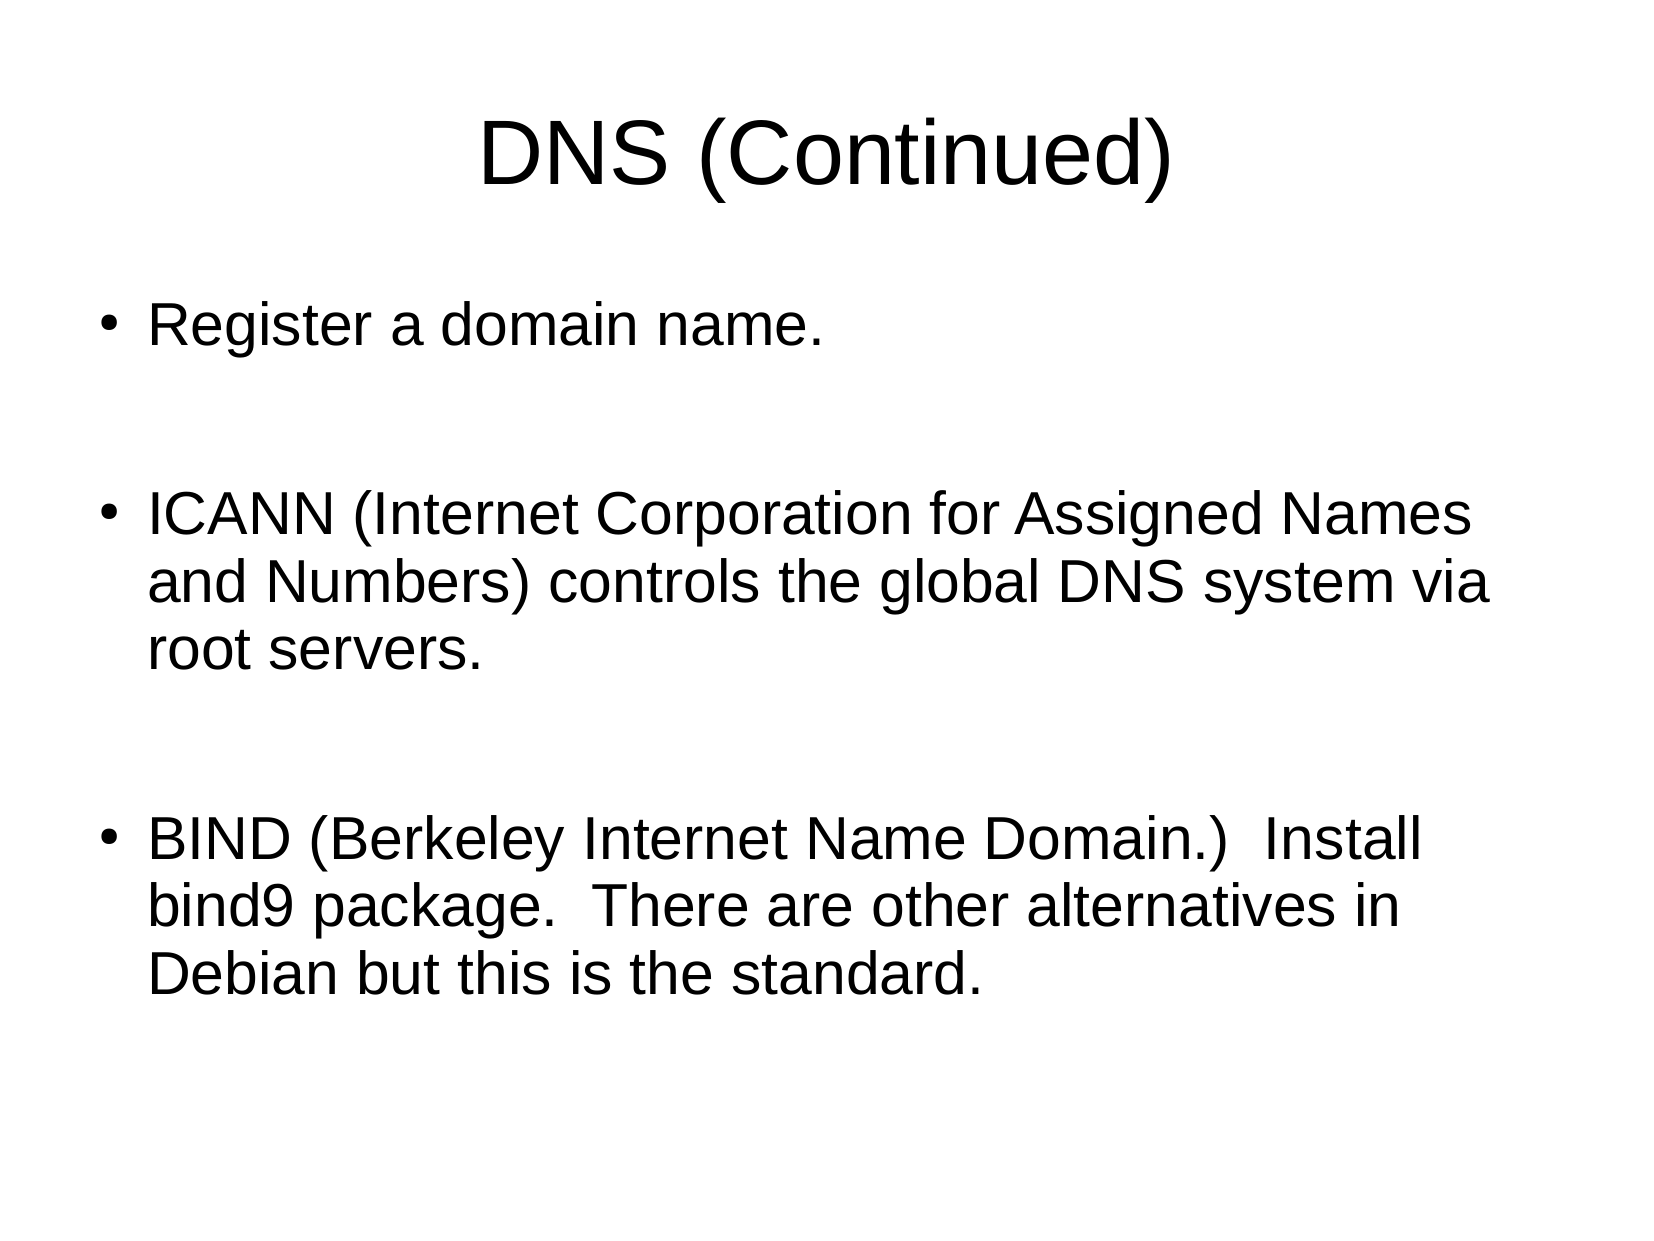

# DNS (Continued)
Register a domain name.
ICANN (Internet Corporation for Assigned Names and Numbers) controls the global DNS system via root servers.
BIND (Berkeley Internet Name Domain.) Install bind9 package. There are other alternatives in Debian but this is the standard.